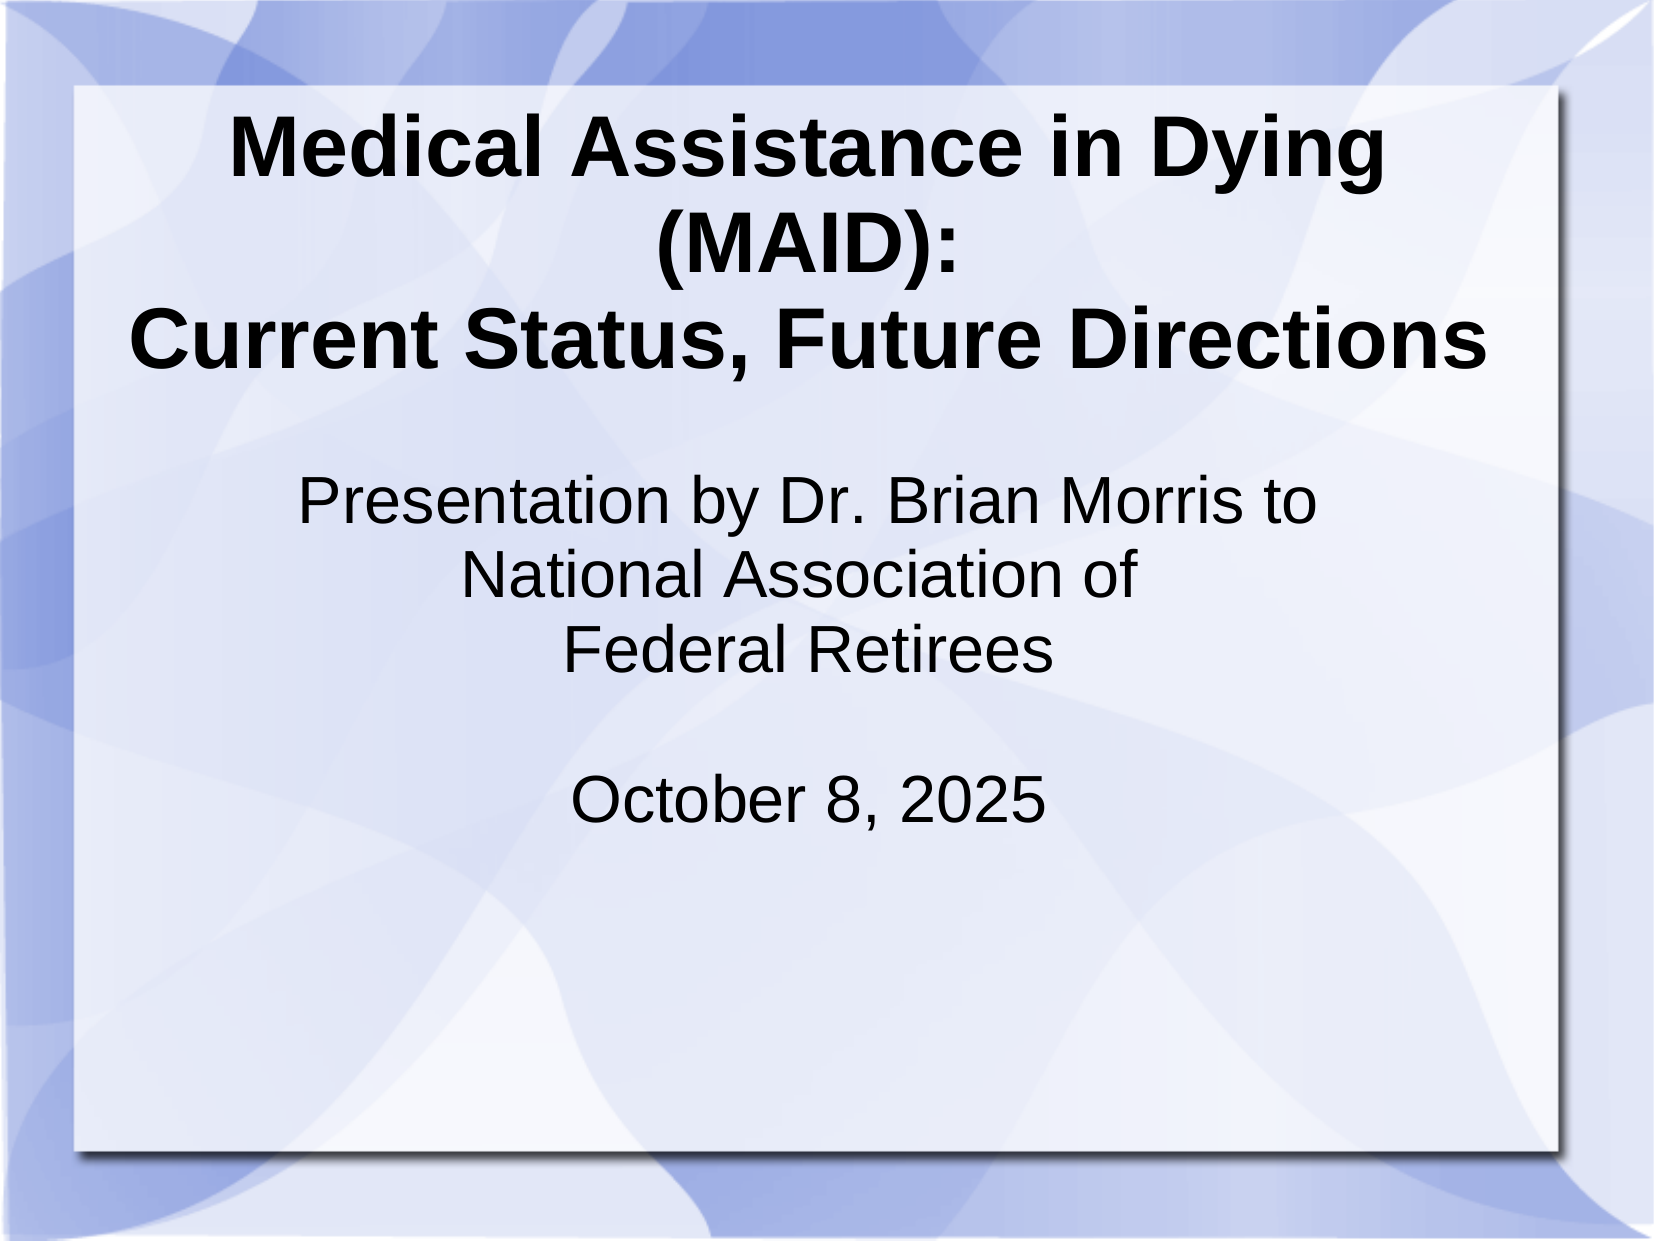

# Medical Assistance in Dying (MAID): Current Status, Future Directions
Presentation by Dr. Brian Morris to
National Association of
Federal Retirees
October 8, 2025